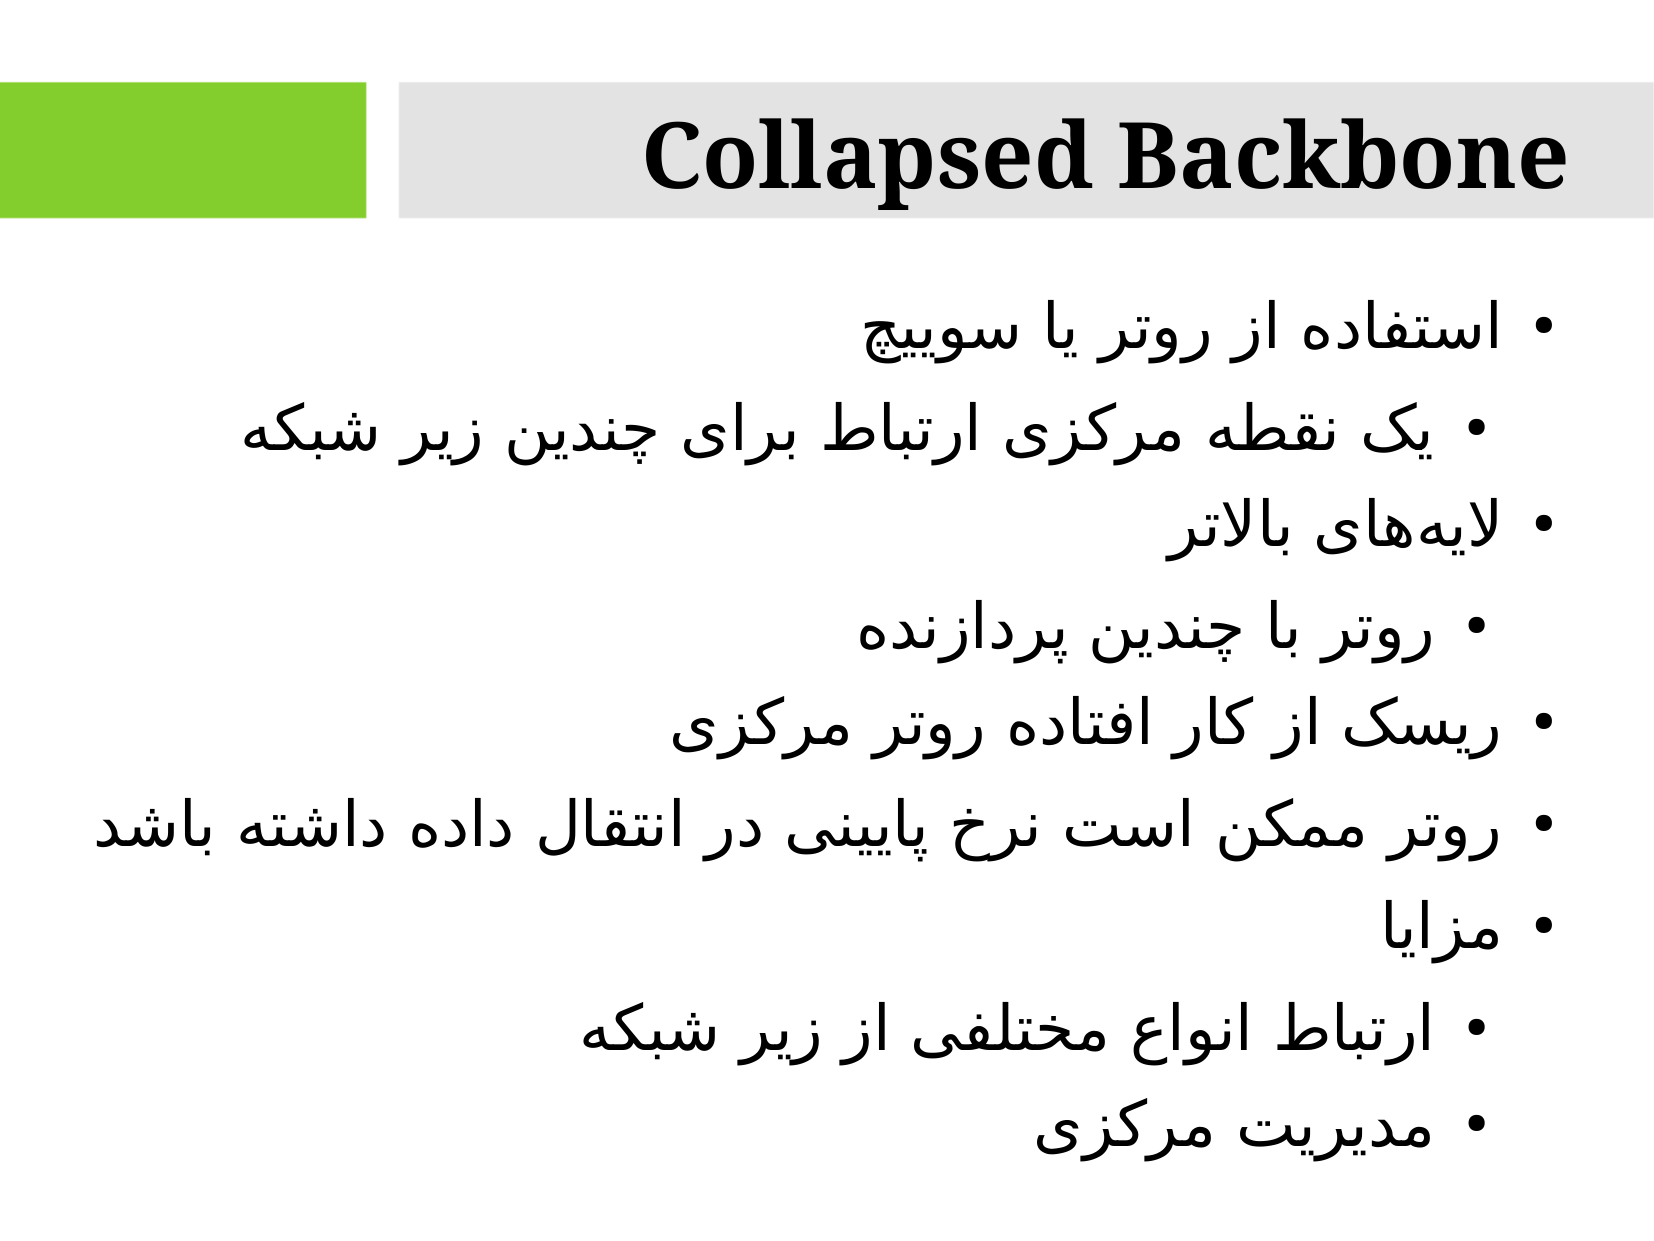

# Collapsed Backbone
استفاده از روتر یا سوییچ
یک نقطه مرکزی ارتباط برای چندین زیر شبکه
لایه‌های بالاتر
روتر با چندین پردازنده
ریسک از کار افتاده روتر مرکزی
روتر ممکن است نرخ پایینی در انتقال داده داشته باشد
مزایا
ارتباط انواع مختلفی از زیر شبکه
مدیریت مرکزی